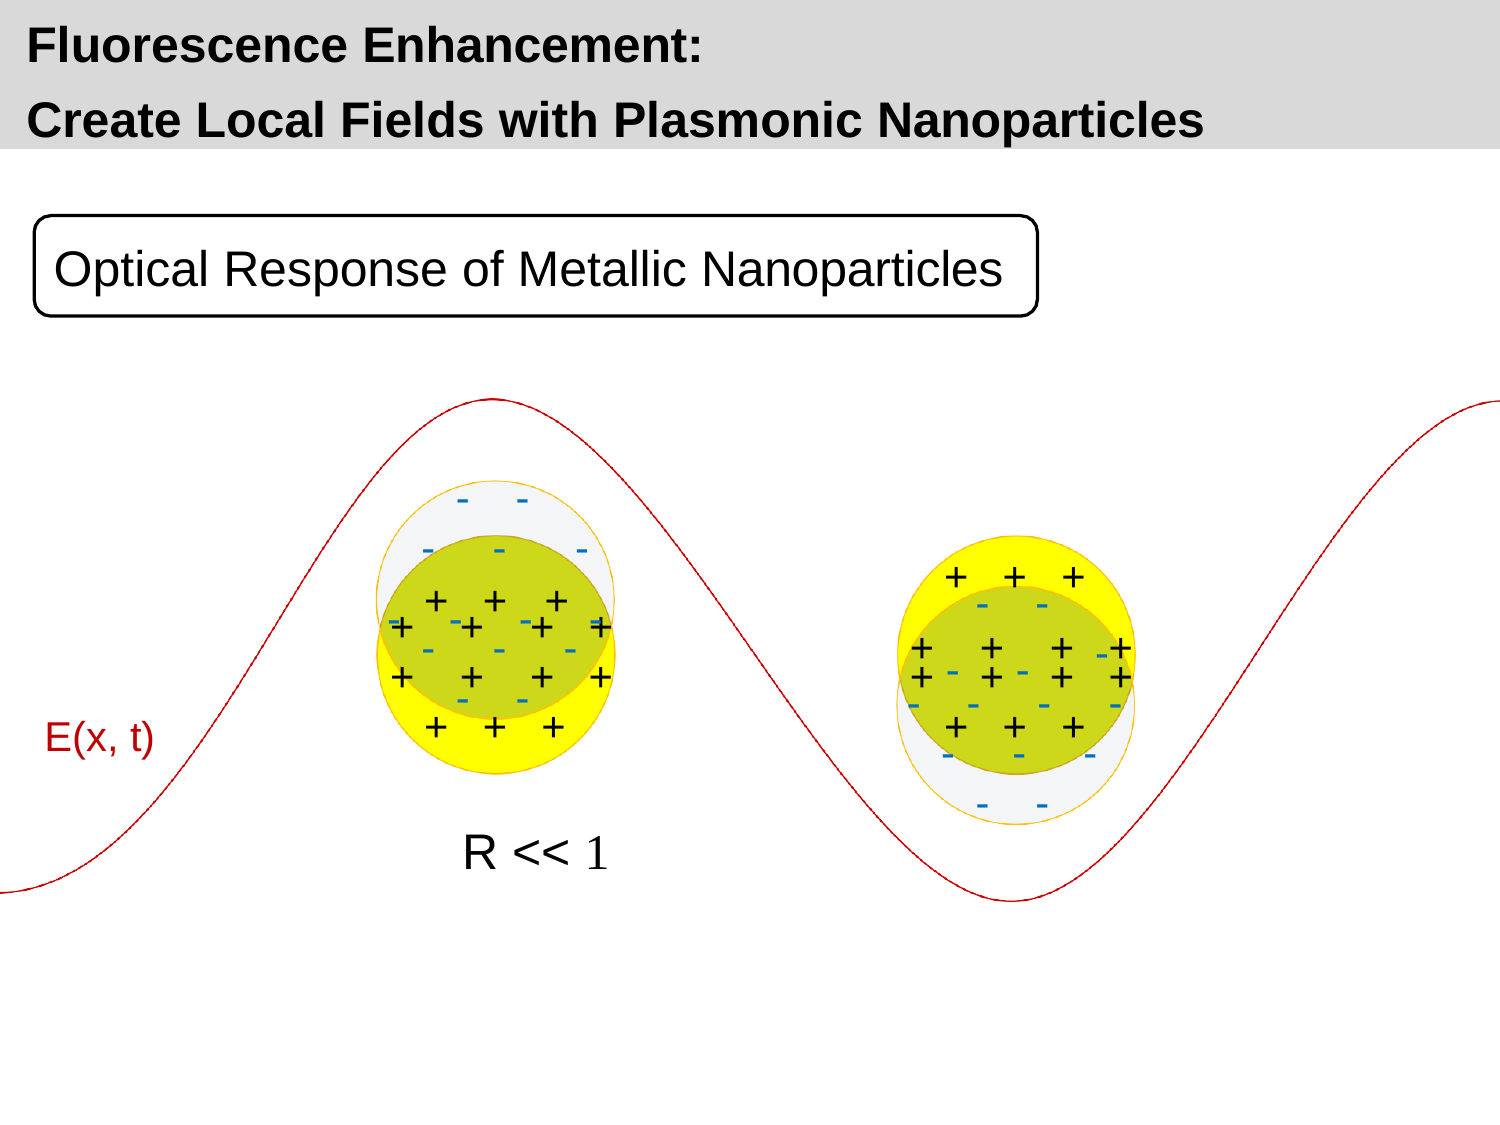

# Fluorescence Enhancement:
Create Local Fields with Plasmonic Nanoparticles
Optical Response of Metallic Nanoparticles
-	-
-	-	-
+	+	+
-	+-	+ - +	-
-	-
+	+	+	+
+ -	+ -	+	+
-	-	-
-
+	+
+	+
+	+	+	+
-	-
-
-	-	-
+	+	+
+	+	+
E(x, t)
-	-	-
-	-
R << 